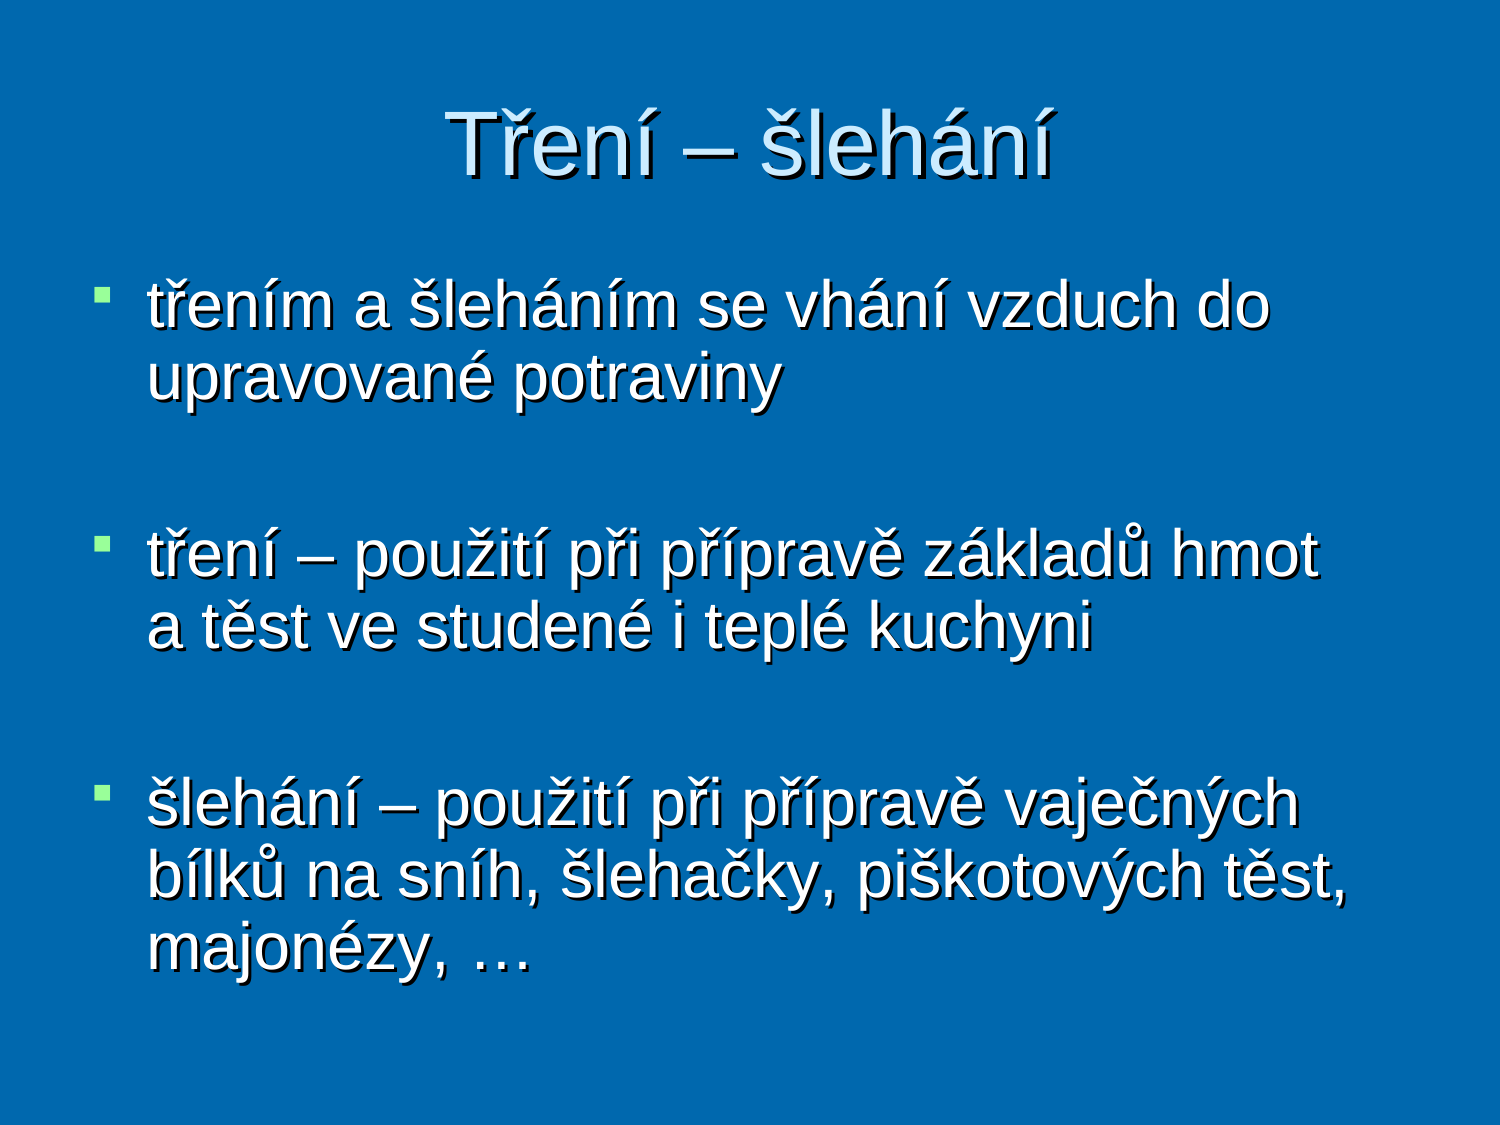

# Tření – šlehání
třením a šleháním se vhání vzduch do upravované potraviny
tření – použití při přípravě základů hmot
a těst ve studené i teplé kuchyni
šlehání – použití při přípravě vaječných bílků na sníh, šlehačky, piškotových těst, majonézy, …